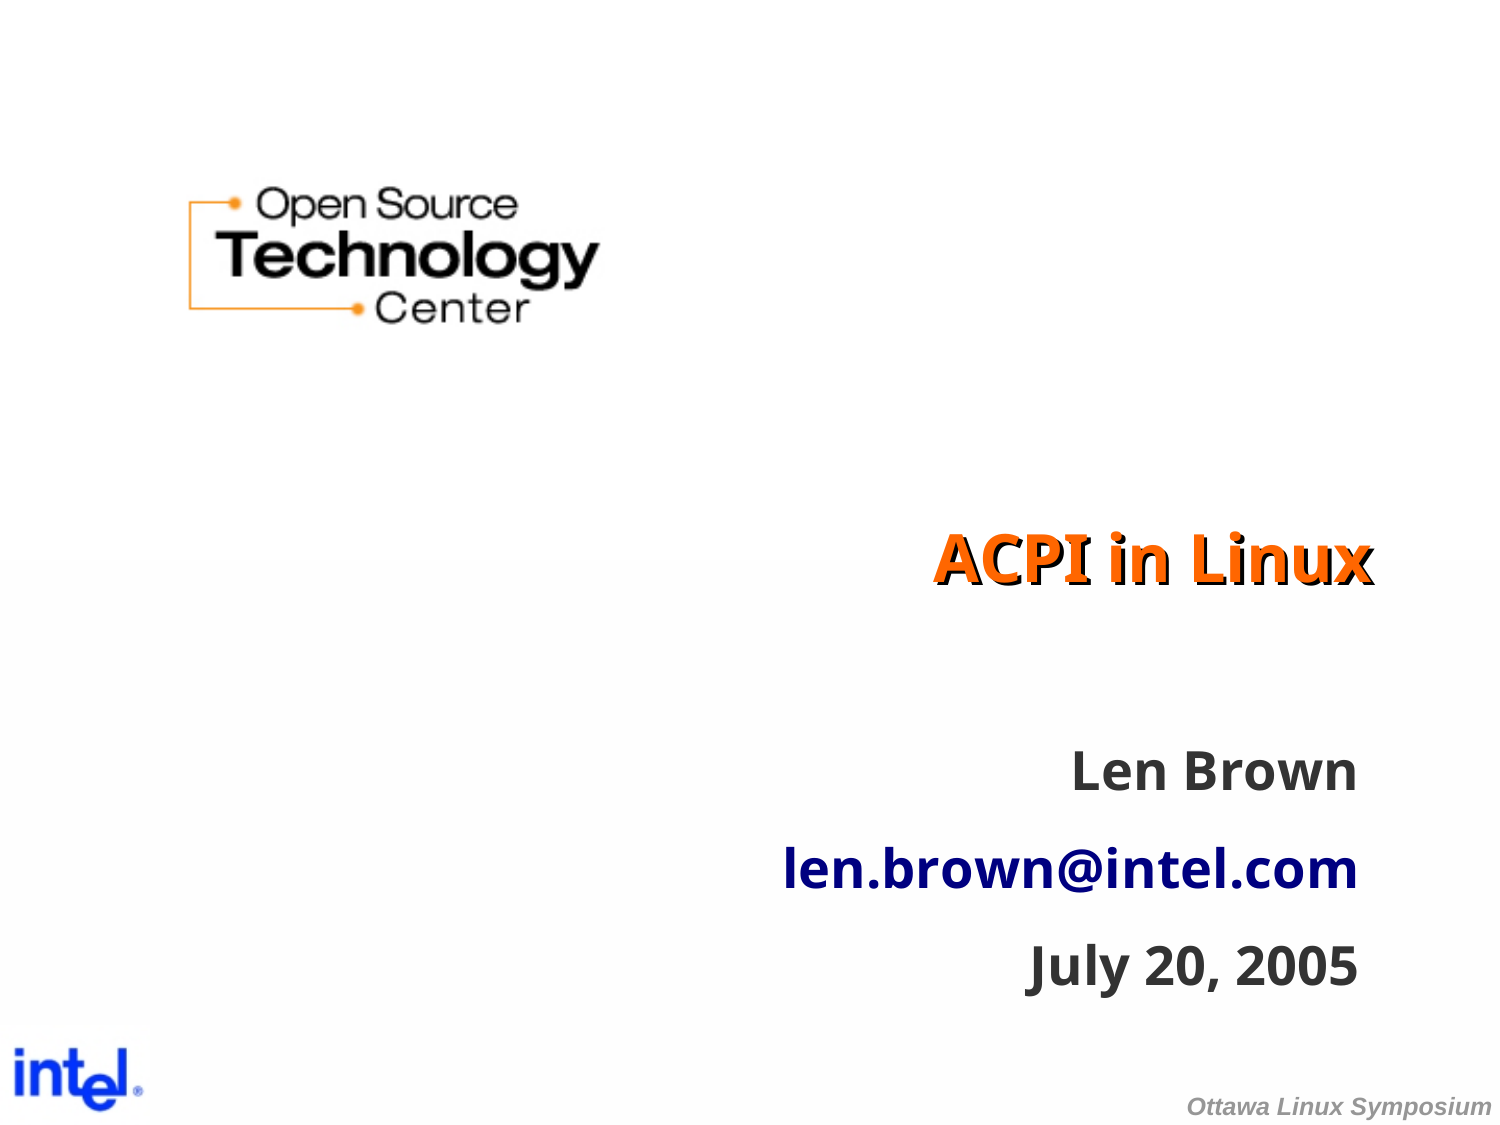

# ACPI in Linux
Len Brown
len.brown@intel.com
July 20, 2005